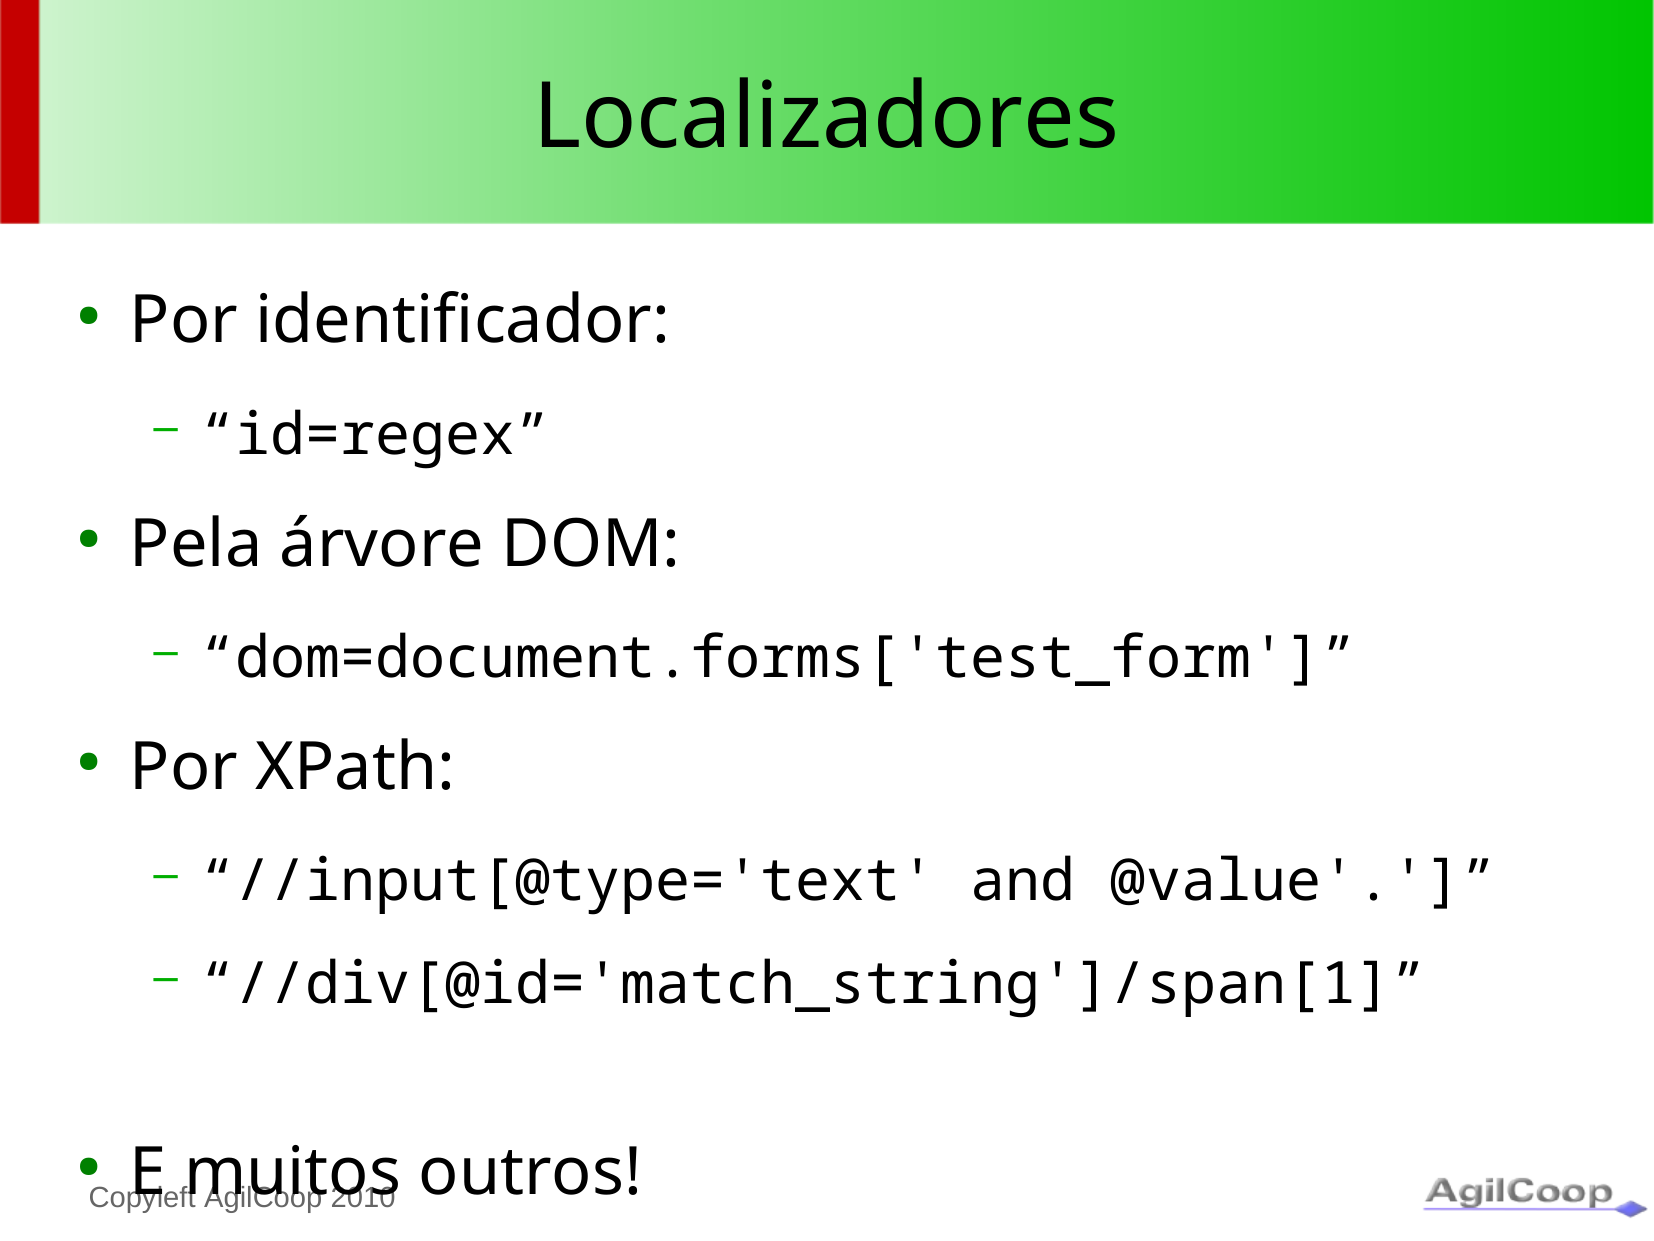

# Localizadores
Por identificador:
“id=regex”
Pela árvore DOM:
“dom=document.forms['test_form']”
Por XPath:
“//input[@type='text' and @value'.']”
“//div[@id='match_string']/span[1]”
E muitos outros!
Copyleft AgilCoop 2010